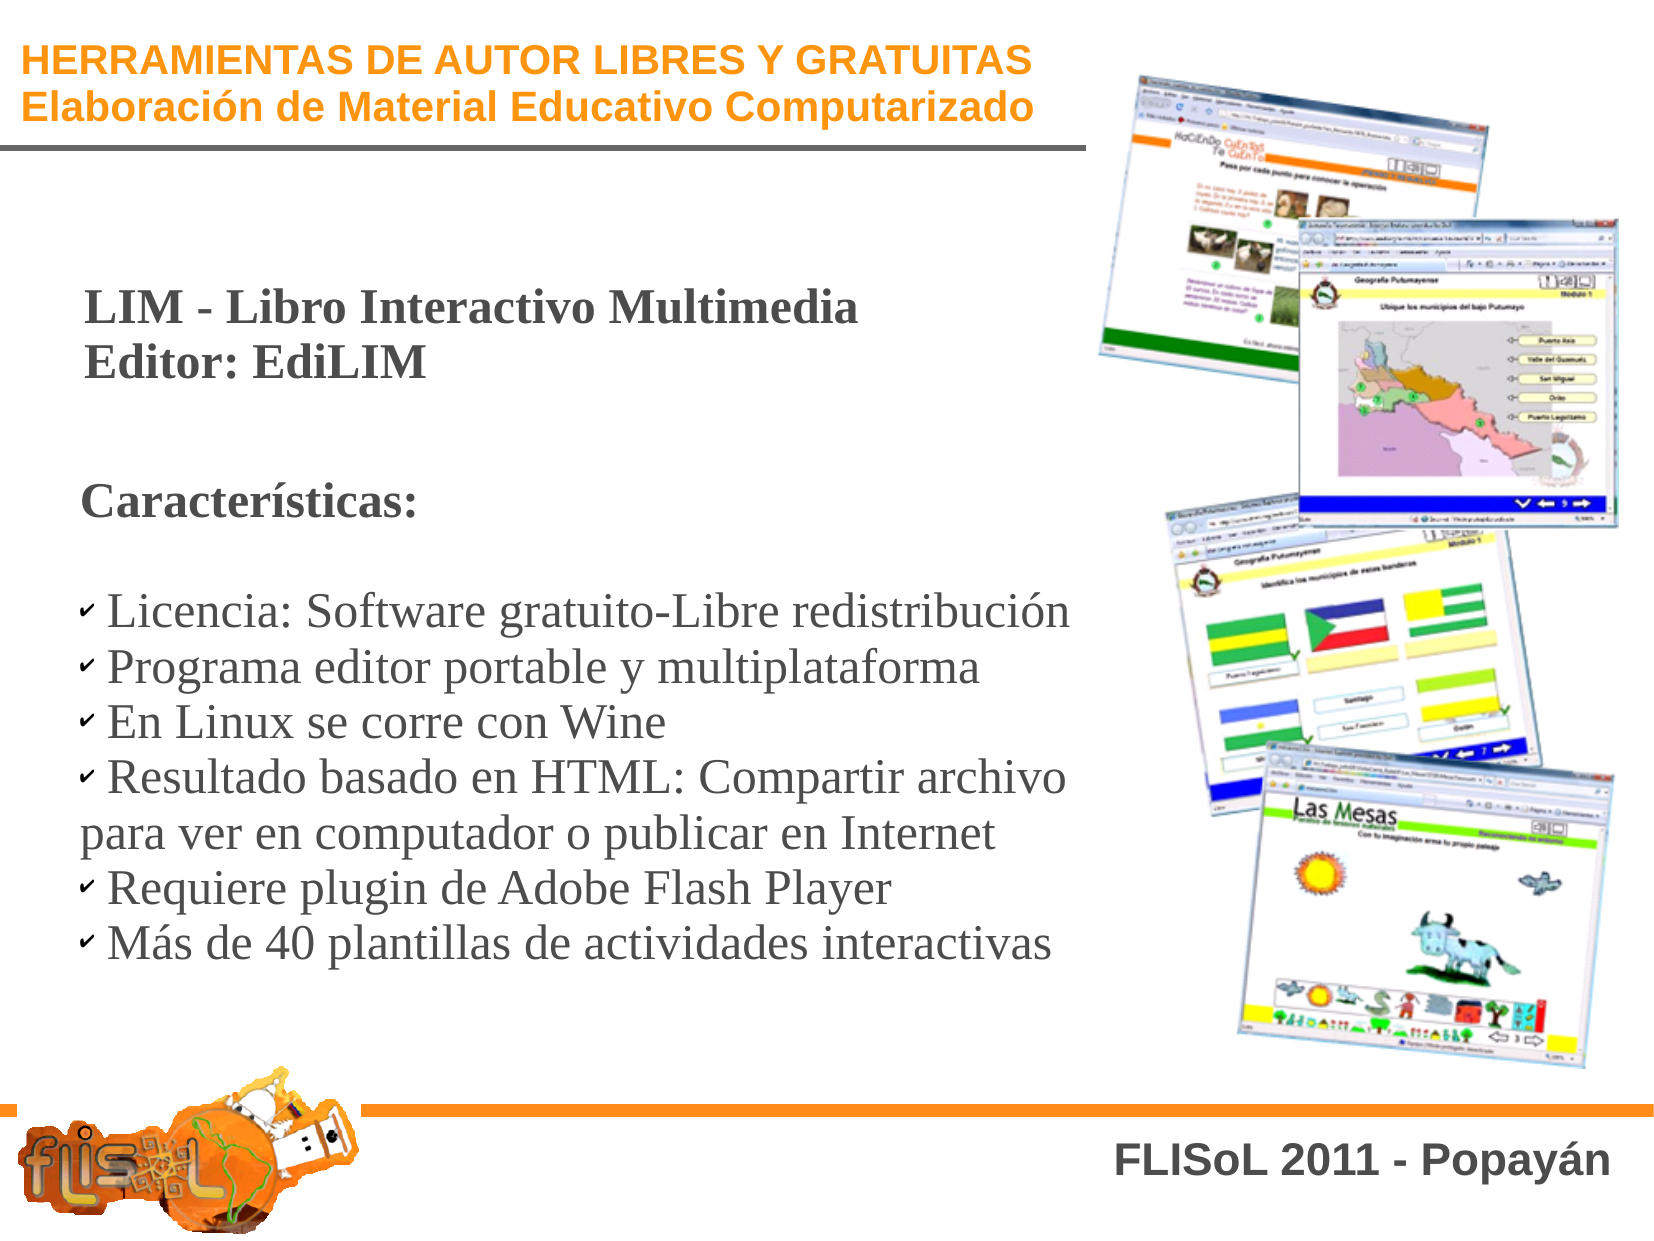

LIM - Libro Interactivo Multimedia
Editor: EdiLIM
Características:
 Licencia: Software gratuito-Libre redistribución
 Programa editor portable y multiplataforma
 En Linux se corre con Wine
 Resultado basado en HTML: Compartir archivo para ver en computador o publicar en Internet
 Requiere plugin de Adobe Flash Player
 Más de 40 plantillas de actividades interactivas